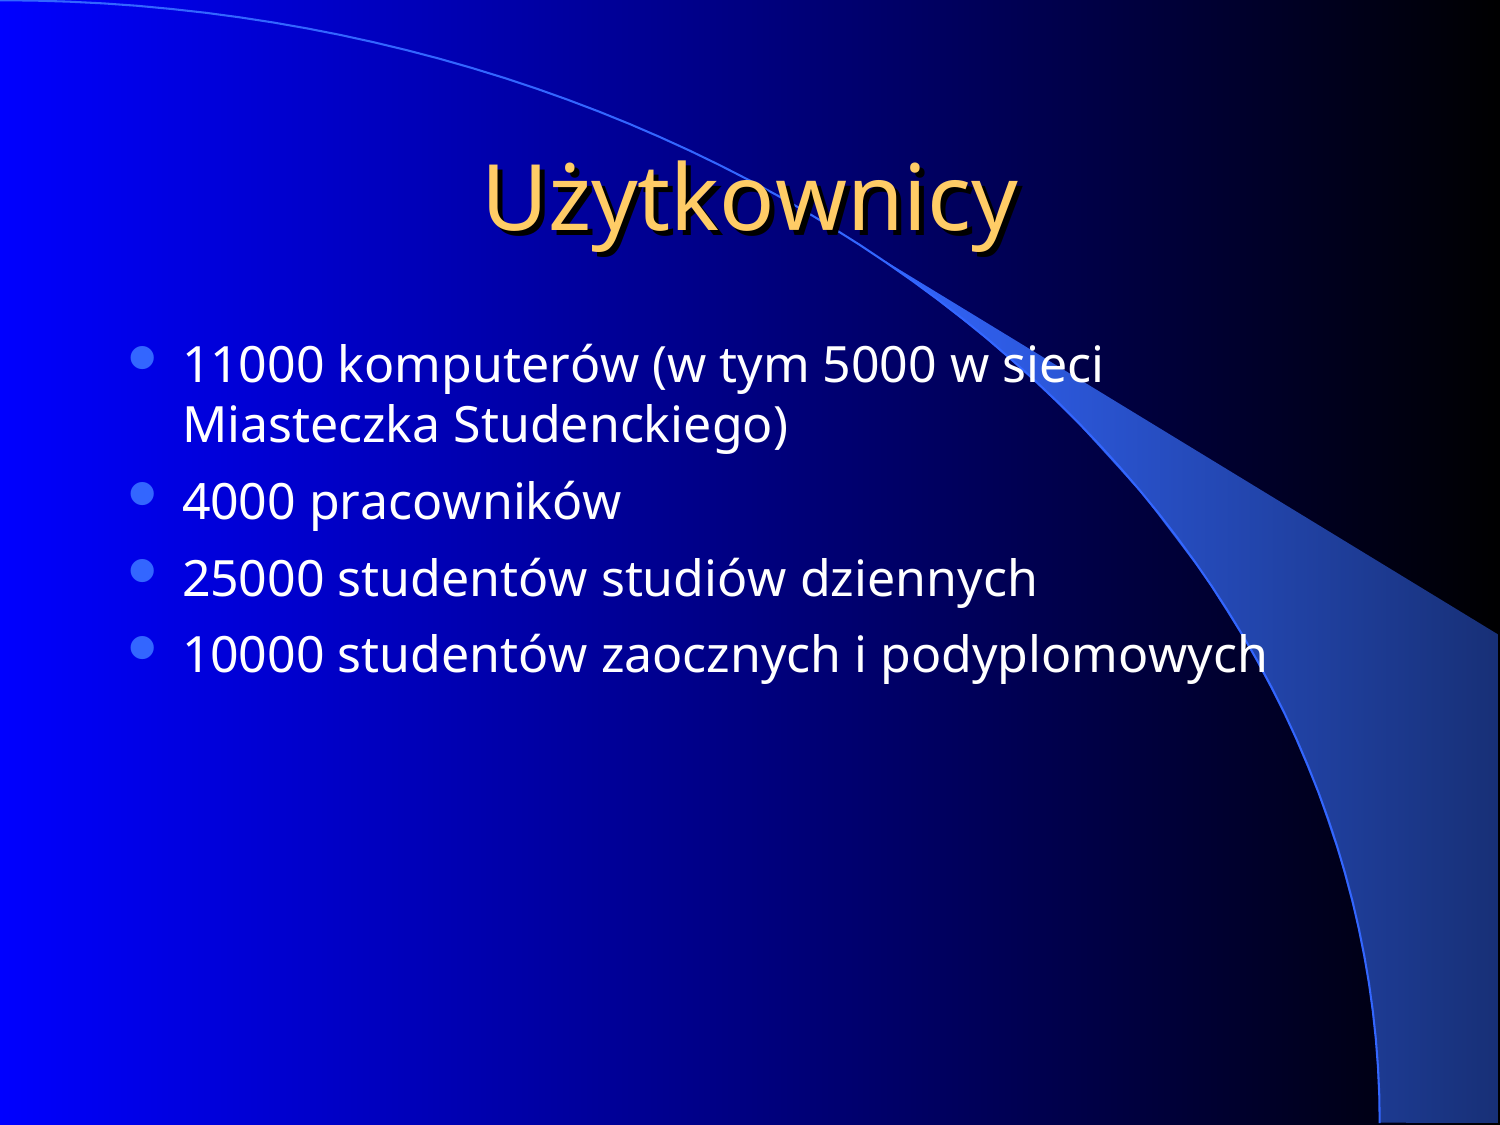

# Użytkownicy
11000 komputerów (w tym 5000 w sieci Miasteczka Studenckiego)
4000 pracowników
25000 studentów studiów dziennych
10000 studentów zaocznych i podyplomowych